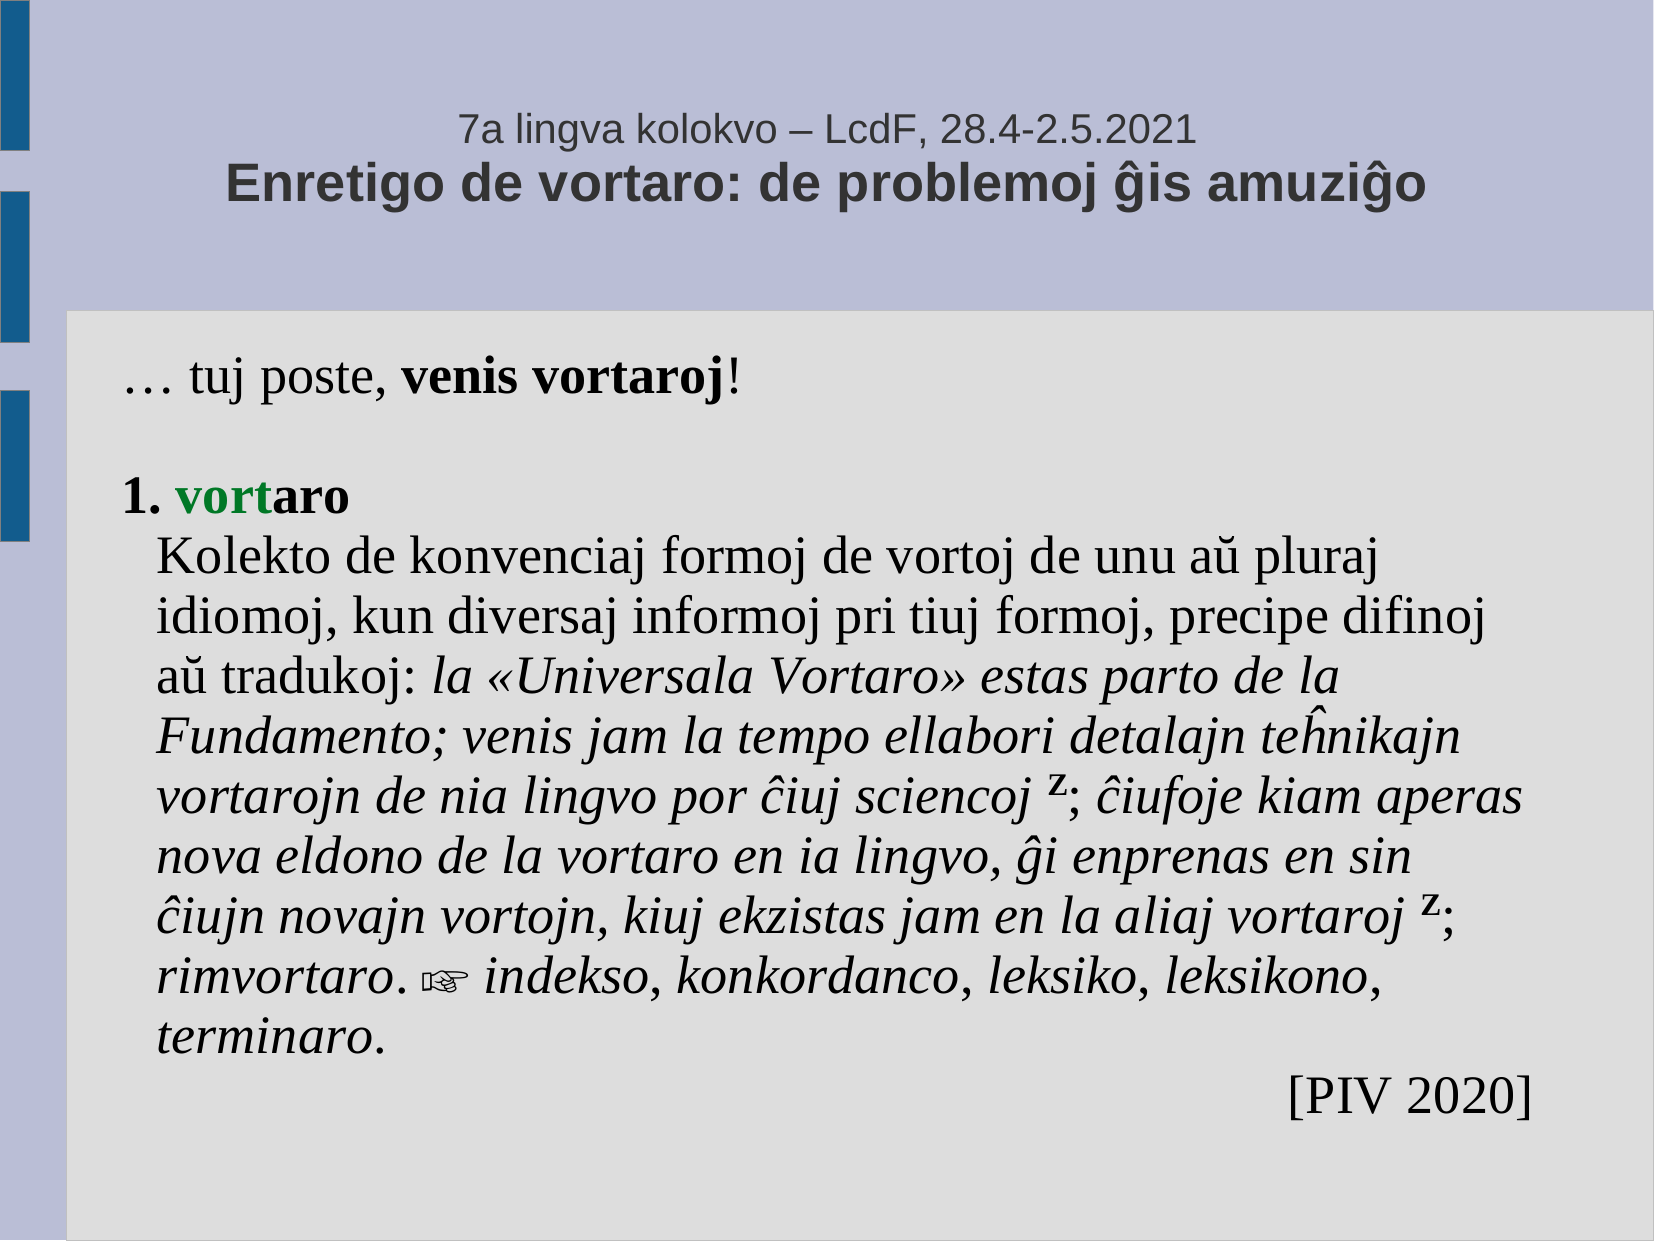

# 7a lingva kolokvo – LcdF, 28.4-2.5.2021 Enretigo de vortaro: de problemoj ĝis amuziĝo
… tuj poste, venis vortaroj!
1. vortaro
Kolekto de konvenciaj formoj de vortoj de unu aŭ pluraj idiomoj, kun diversaj informoj pri tiuj formoj, precipe difinoj aŭ tradukoj: la «Universala Vortaro» estas parto de la Fundamento; venis jam la tempo ellabori detalajn teĥnikajn vortarojn de nia lingvo por ĉiuj sciencoj Z; ĉiufoje kiam aperas nova eldono de la vortaro en ia lingvo, ĝi enprenas en sin ĉiujn novajn vortojn, kiuj ekzistas jam en la aliaj vortaroj Z; rimvortaro. ☞ indekso, konkordanco, leksiko, leksikono, terminaro.
[PIV 2020]